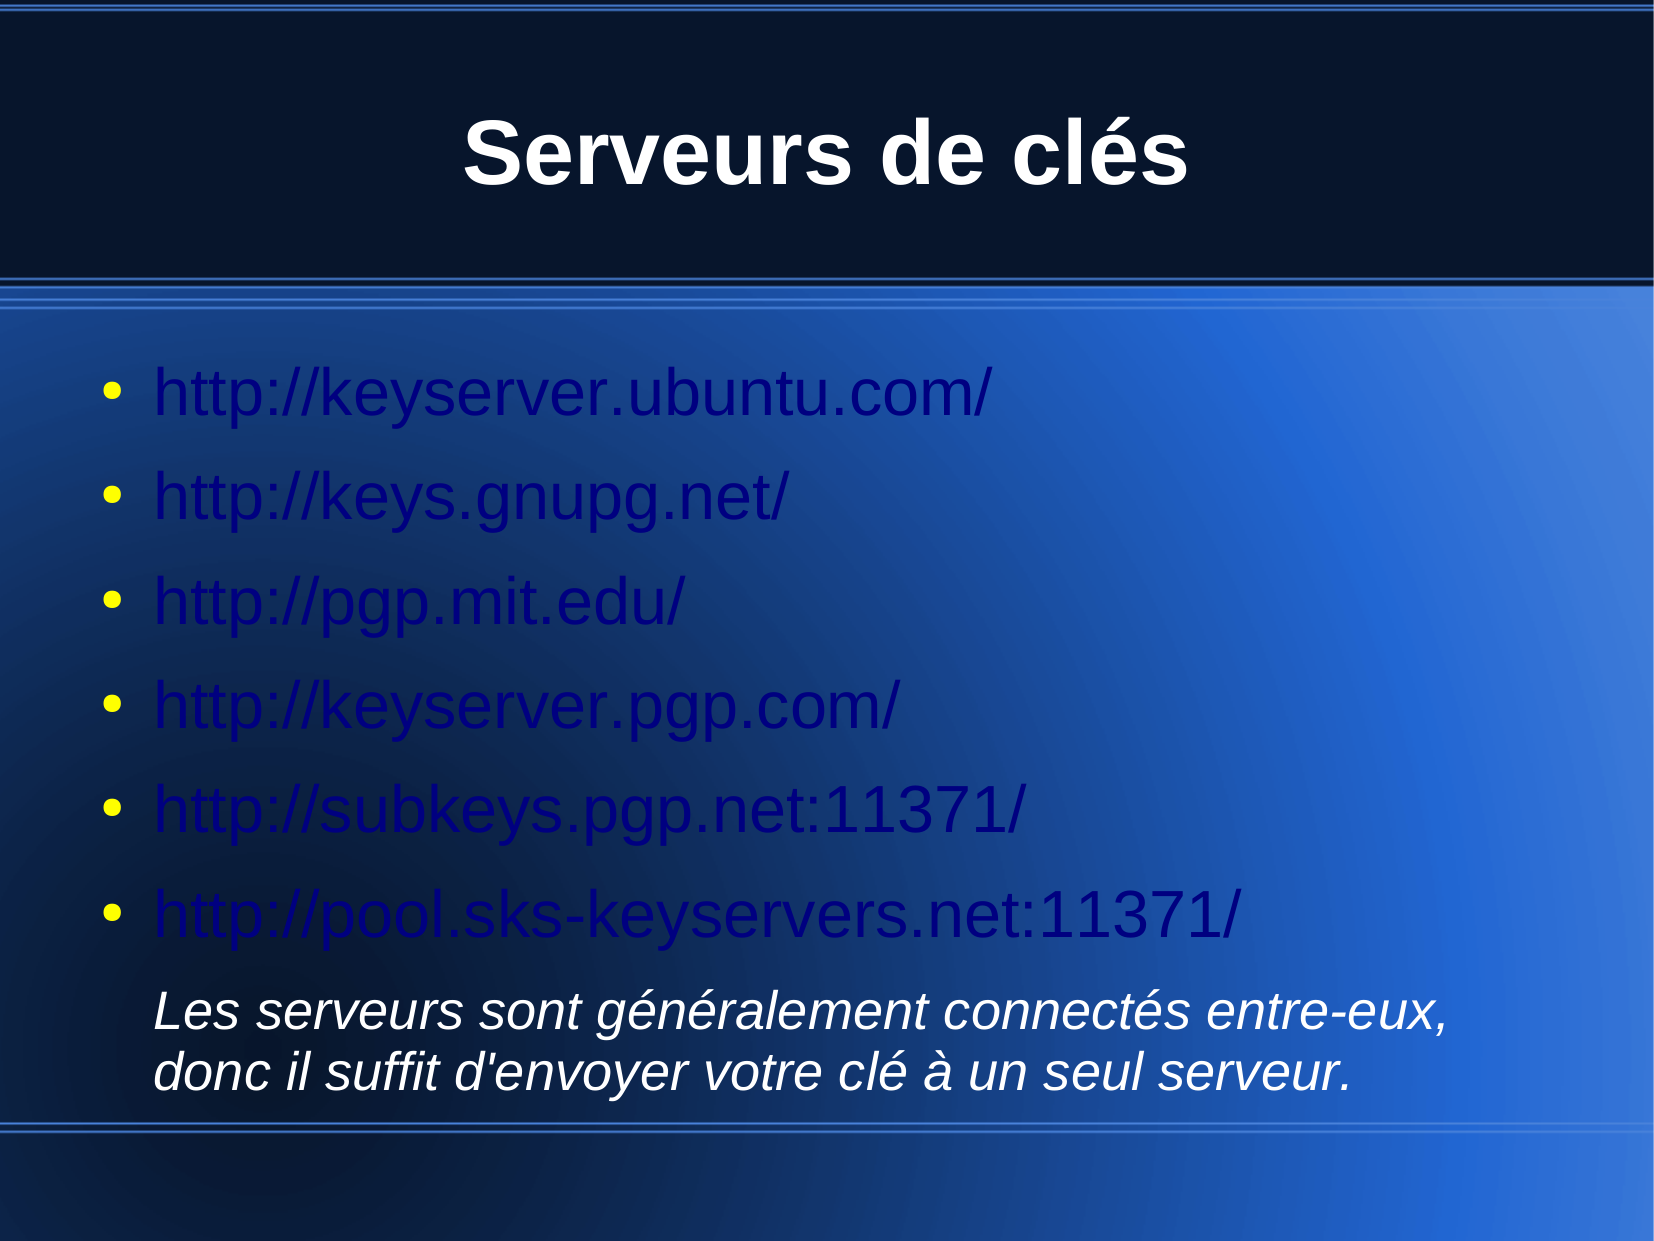

# Serveurs de clés
http://keyserver.ubuntu.com/
http://keys.gnupg.net/
http://pgp.mit.edu/
http://keyserver.pgp.com/
http://subkeys.pgp.net:11371/
http://pool.sks-keyservers.net:11371/
Les serveurs sont généralement connectés entre-eux, donc il suffit d'envoyer votre clé à un seul serveur.